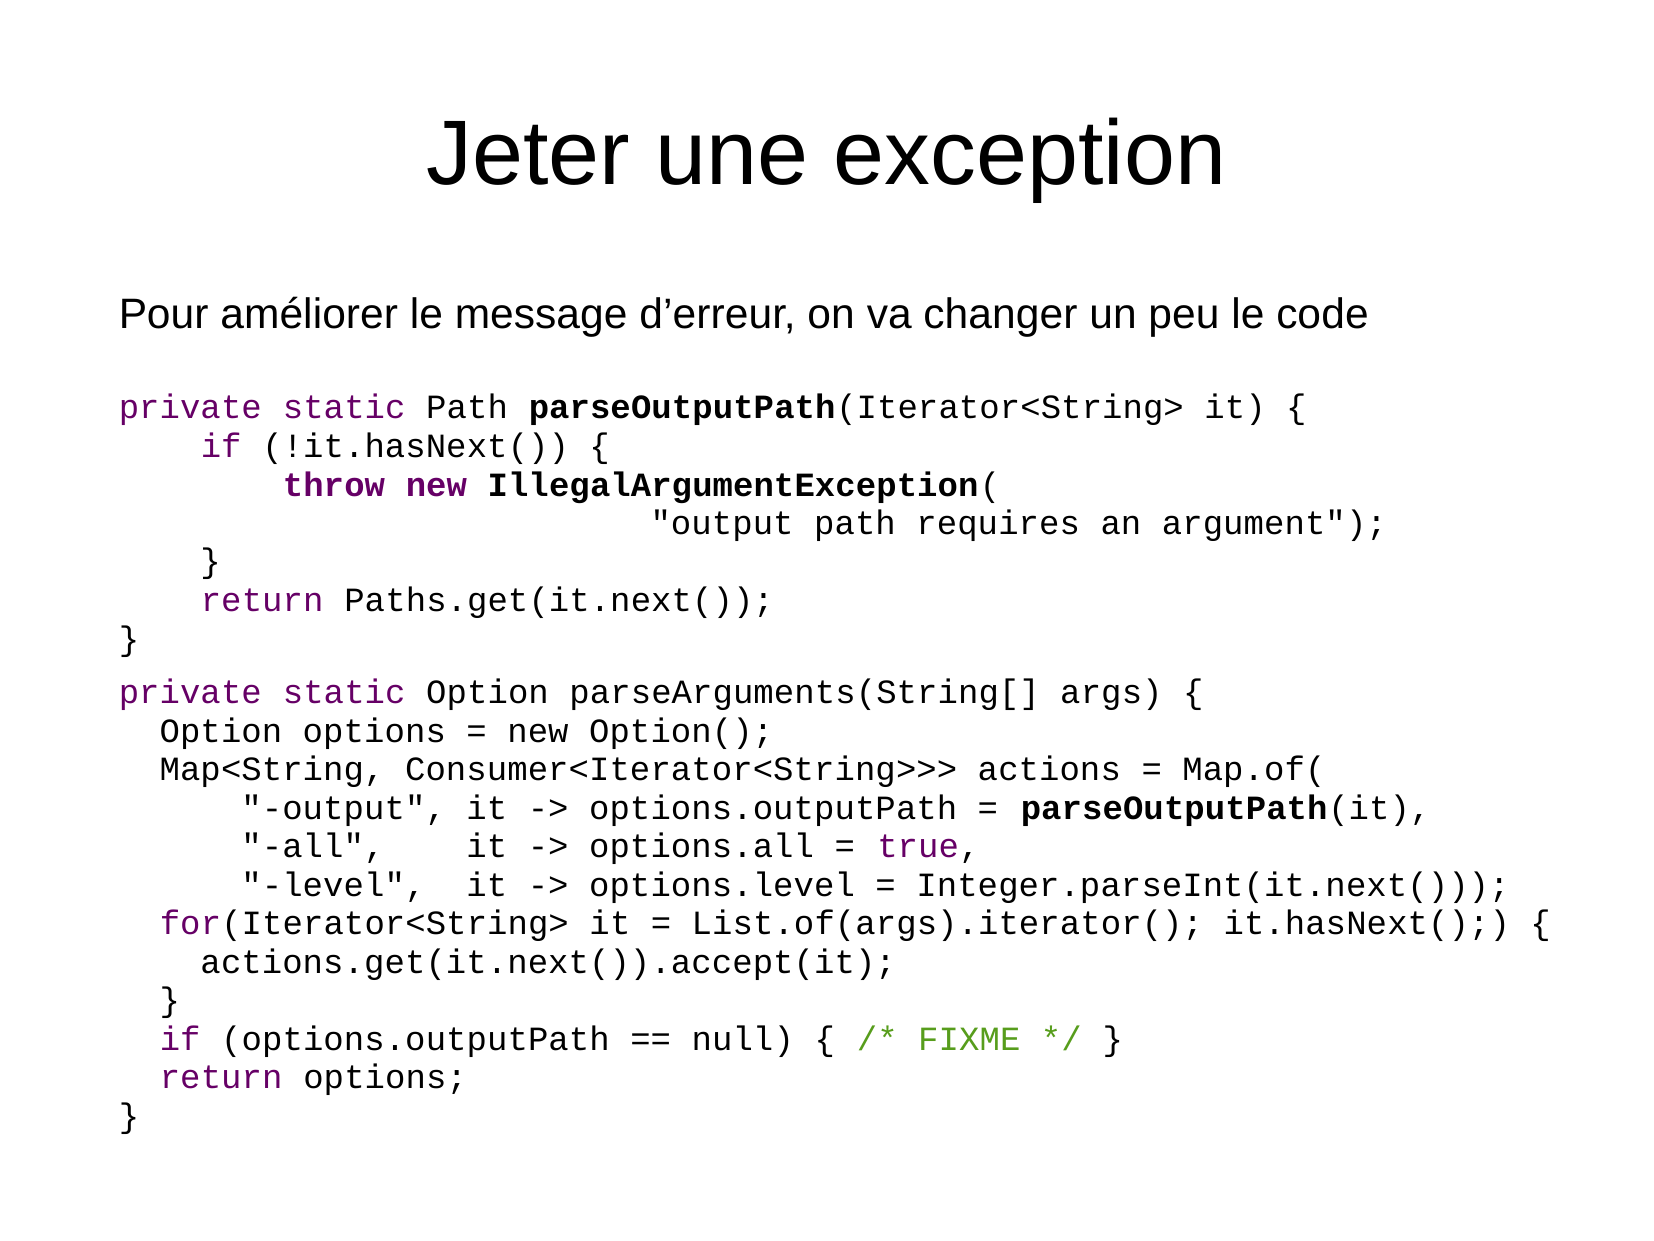

# Jeter une exception
Pour améliorer le message d’erreur, on va changer un peu le code
private static Path parseOutputPath(Iterator<String> it) {
 if (!it.hasNext()) {
 throw new IllegalArgumentException(
 "output path requires an argument");
 }
 return Paths.get(it.next());
}
private static Option parseArguments(String[] args) {
 Option options = new Option();
 Map<String, Consumer<Iterator<String>>> actions = Map.of(
 "-output", it -> options.outputPath = parseOutputPath(it),
 "-all", it -> options.all = true,
 "-level", it -> options.level = Integer.parseInt(it.next()));
 for(Iterator<String> it = List.of(args).iterator(); it.hasNext();) {
 actions.get(it.next()).accept(it);
 }
 if (options.outputPath == null) { /* FIXME */ }
 return options;
}